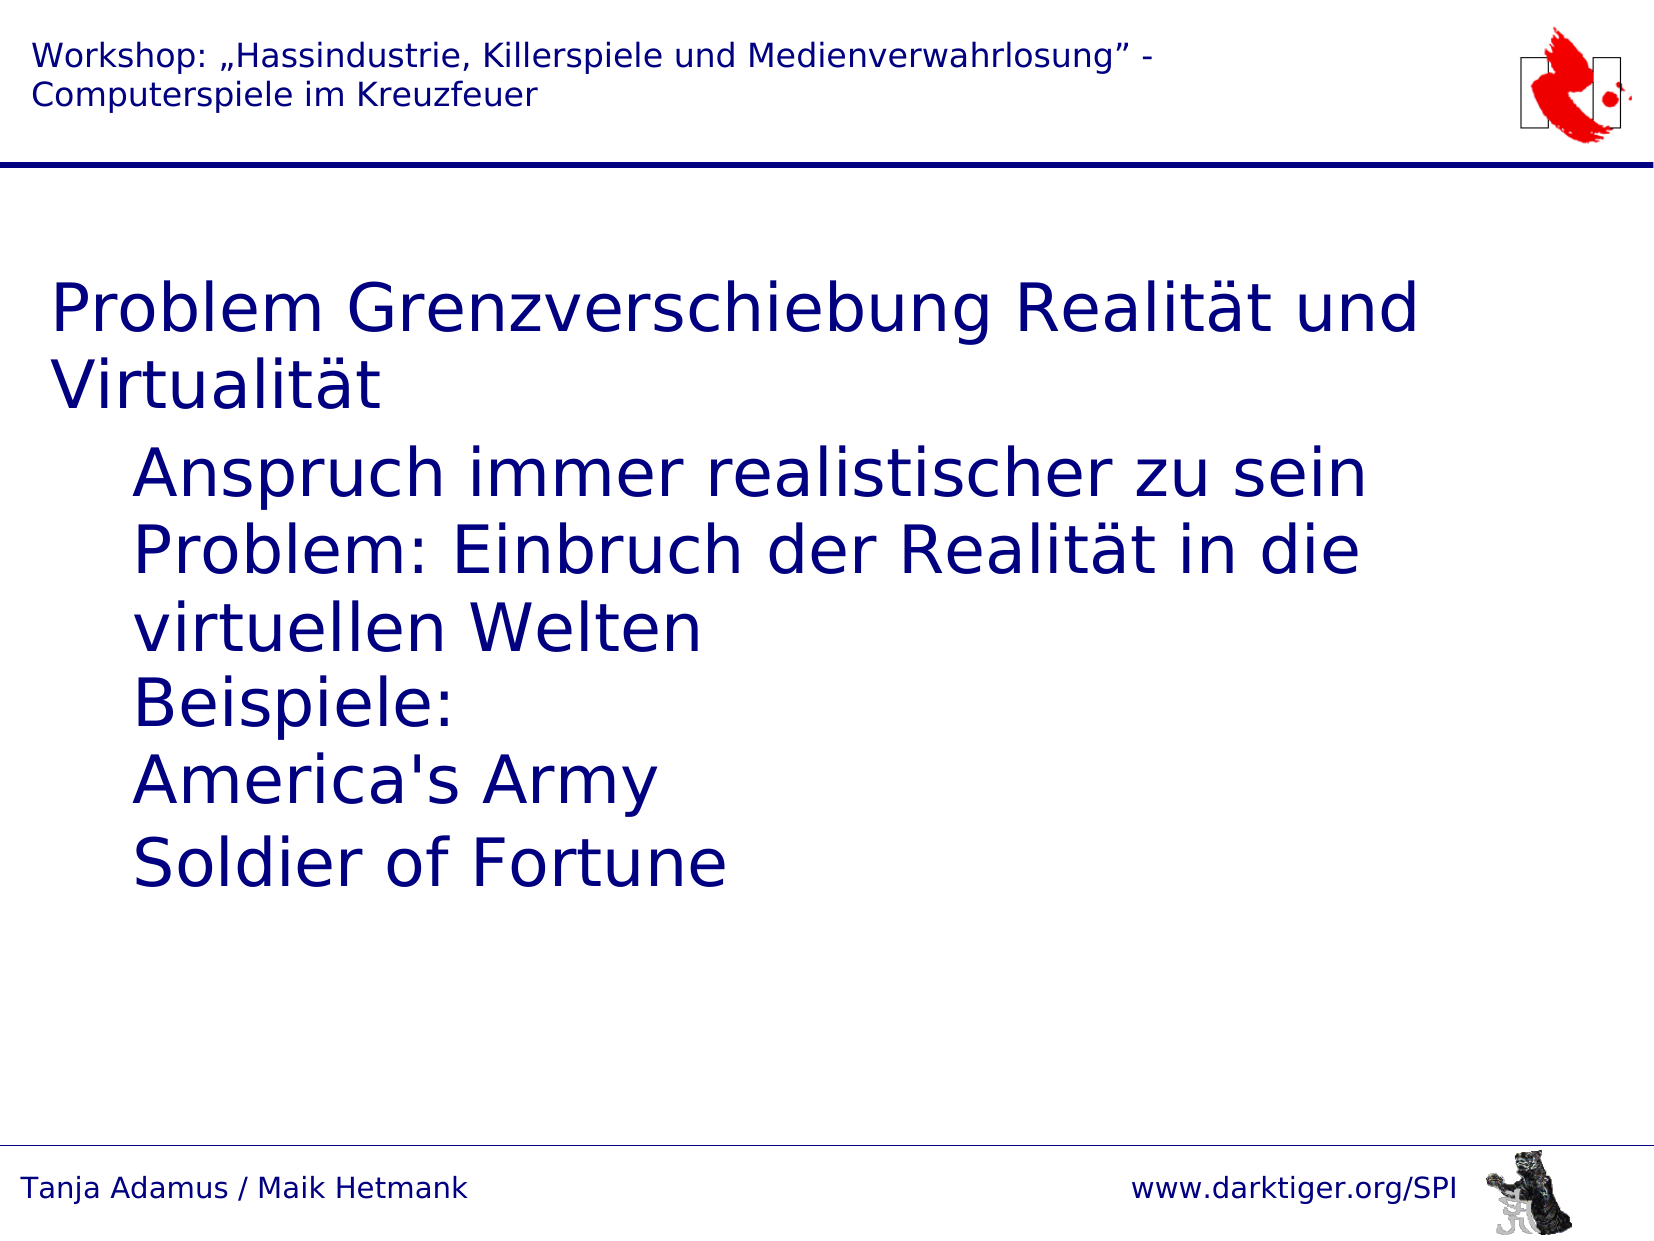

Workshop: „Hassindustrie, Killerspiele und Medienverwahrlosung” - Computerspiele im Kreuzfeuer
Problem Grenzverschiebung Realität und Virtualität
Anspruch immer realistischer zu sein
Problem: Einbruch der Realität in die virtuellen Welten
Beispiele:
America's Army
Soldier of Fortune